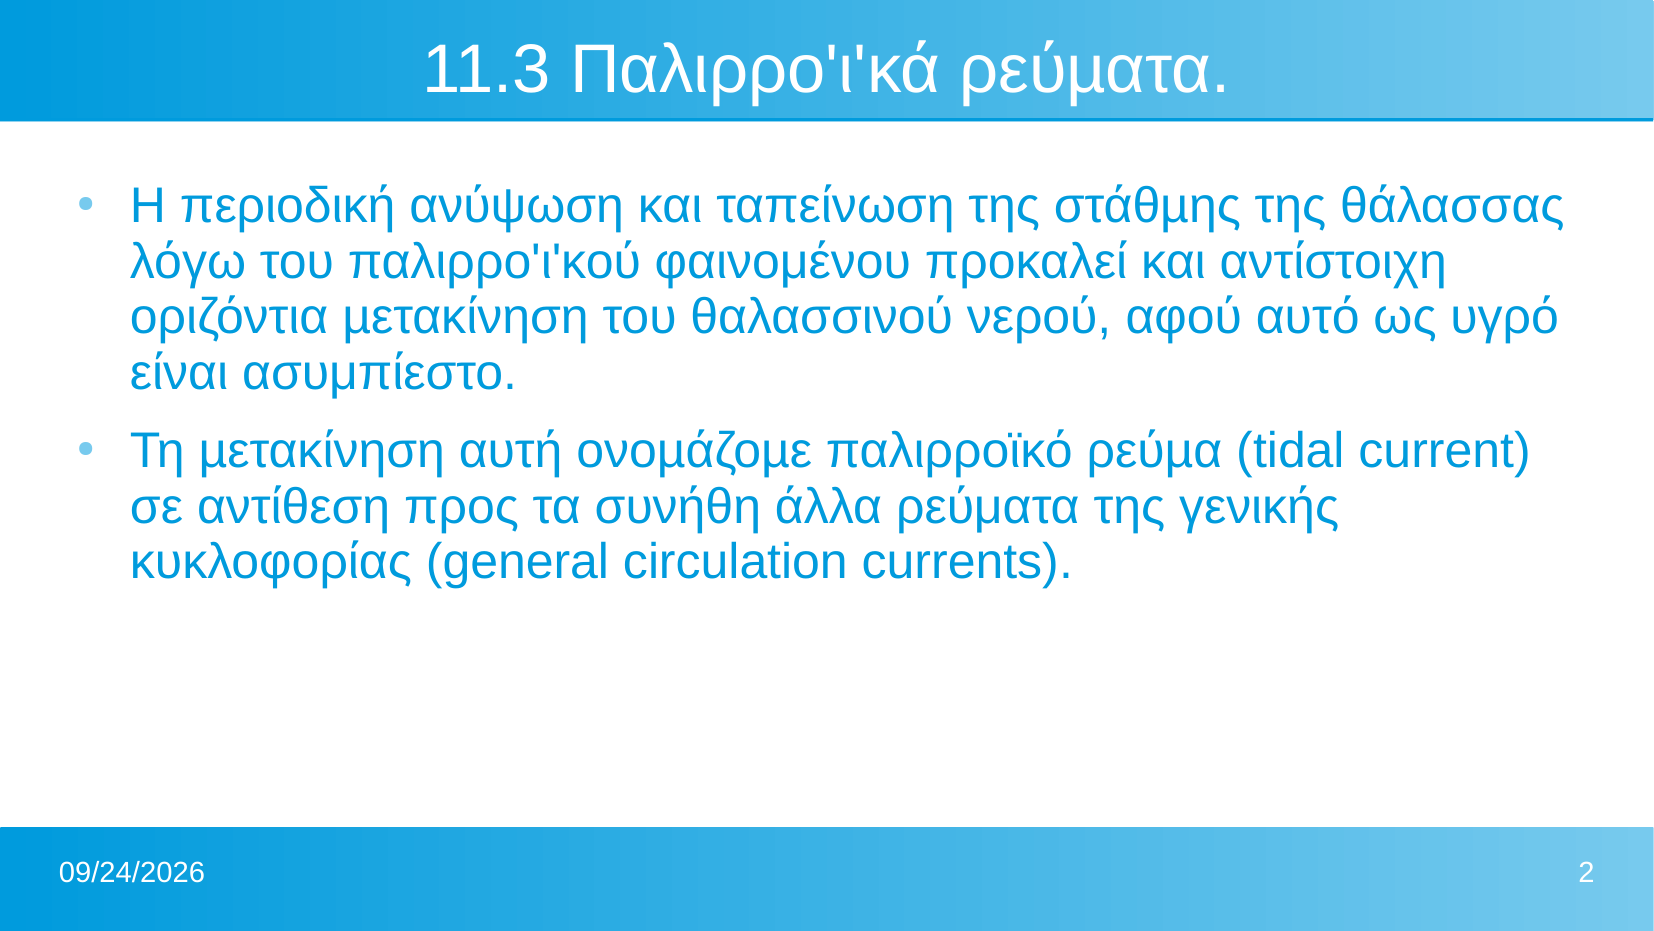

# 11.3 Παλιρρο'ι'κά ρεύµατα.
Η περιοδική ανύψωση και ταπείνωση της στάθµης της θάλασσας λόγω του παλιρρο'ι'κού φαινομένου προκαλεί και αντίστοιχη οριζόντια µετακίνηση του θαλασσινού νερού, αφού αυτό ως υγρό είναι ασυμπίεστο.
Τη µετακίνηση αυτή ονοµάζοµε παλιρροϊκό ρεύµα (tidal current) σε αντίθεση προς τα συνήθη άλλα ρεύματα της γενικής κυκλοφορίας (general circulation currents).
2